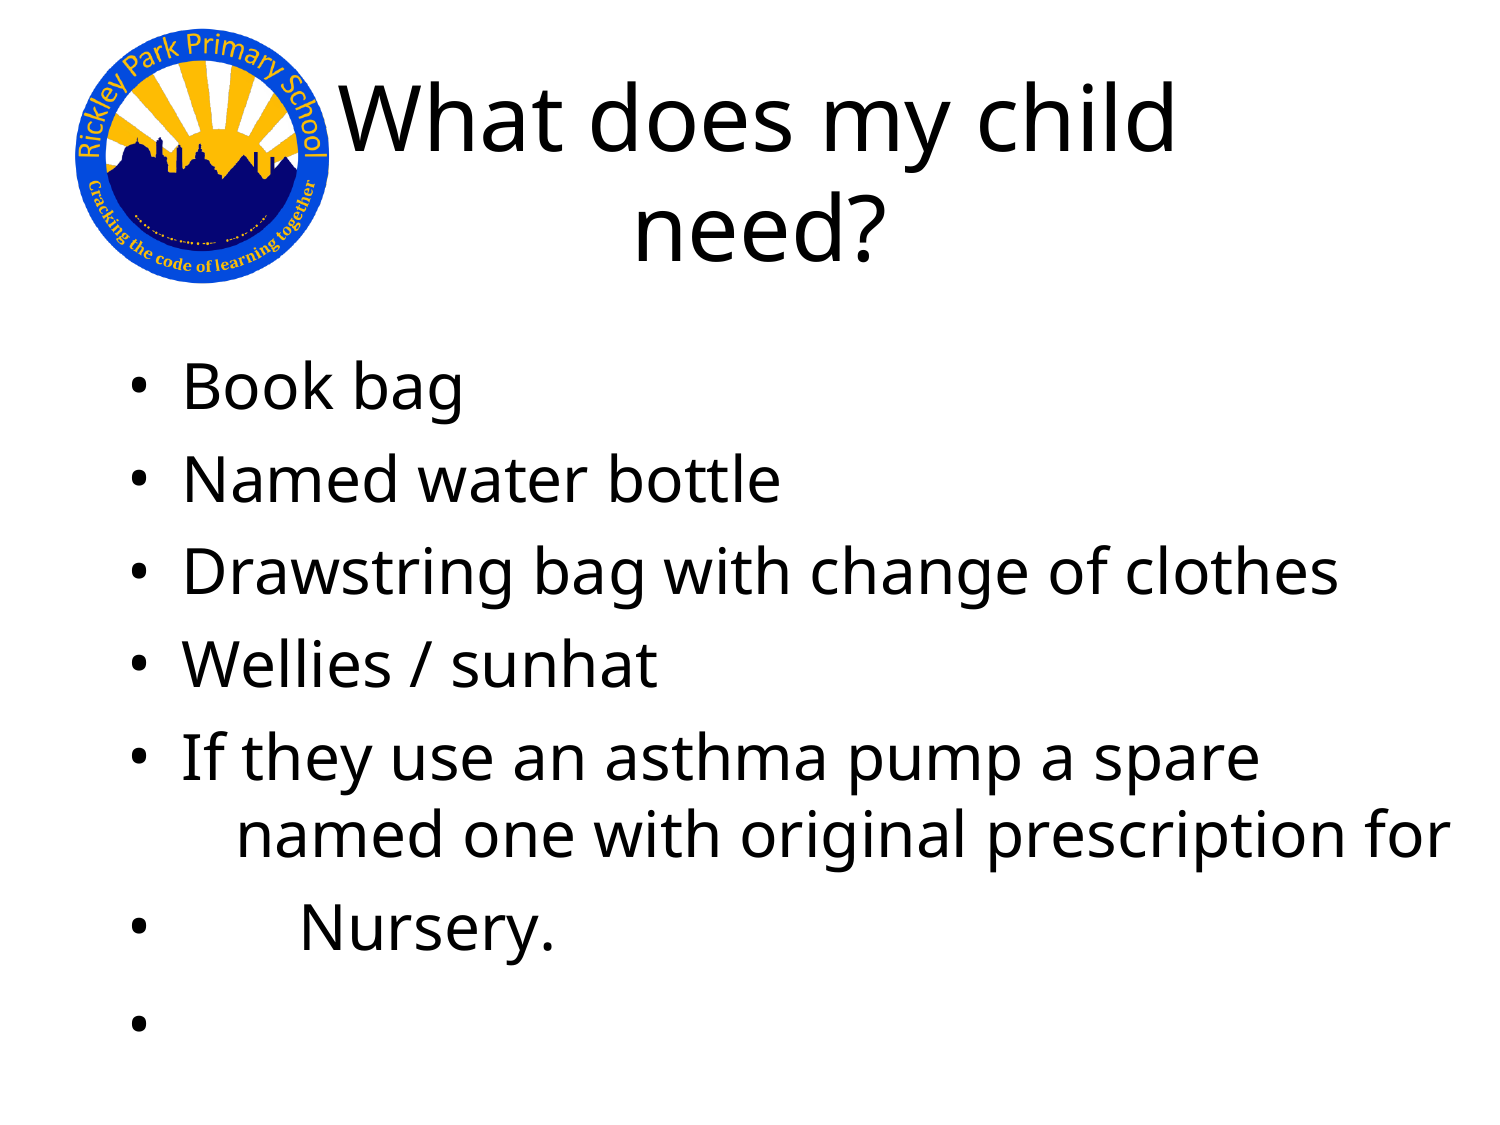

# What does my child need?
Book bag
Named water bottle
Drawstring bag with change of clothes
Wellies / sunhat
If they use an asthma pump a spare named one with original prescription for
 Nursery.